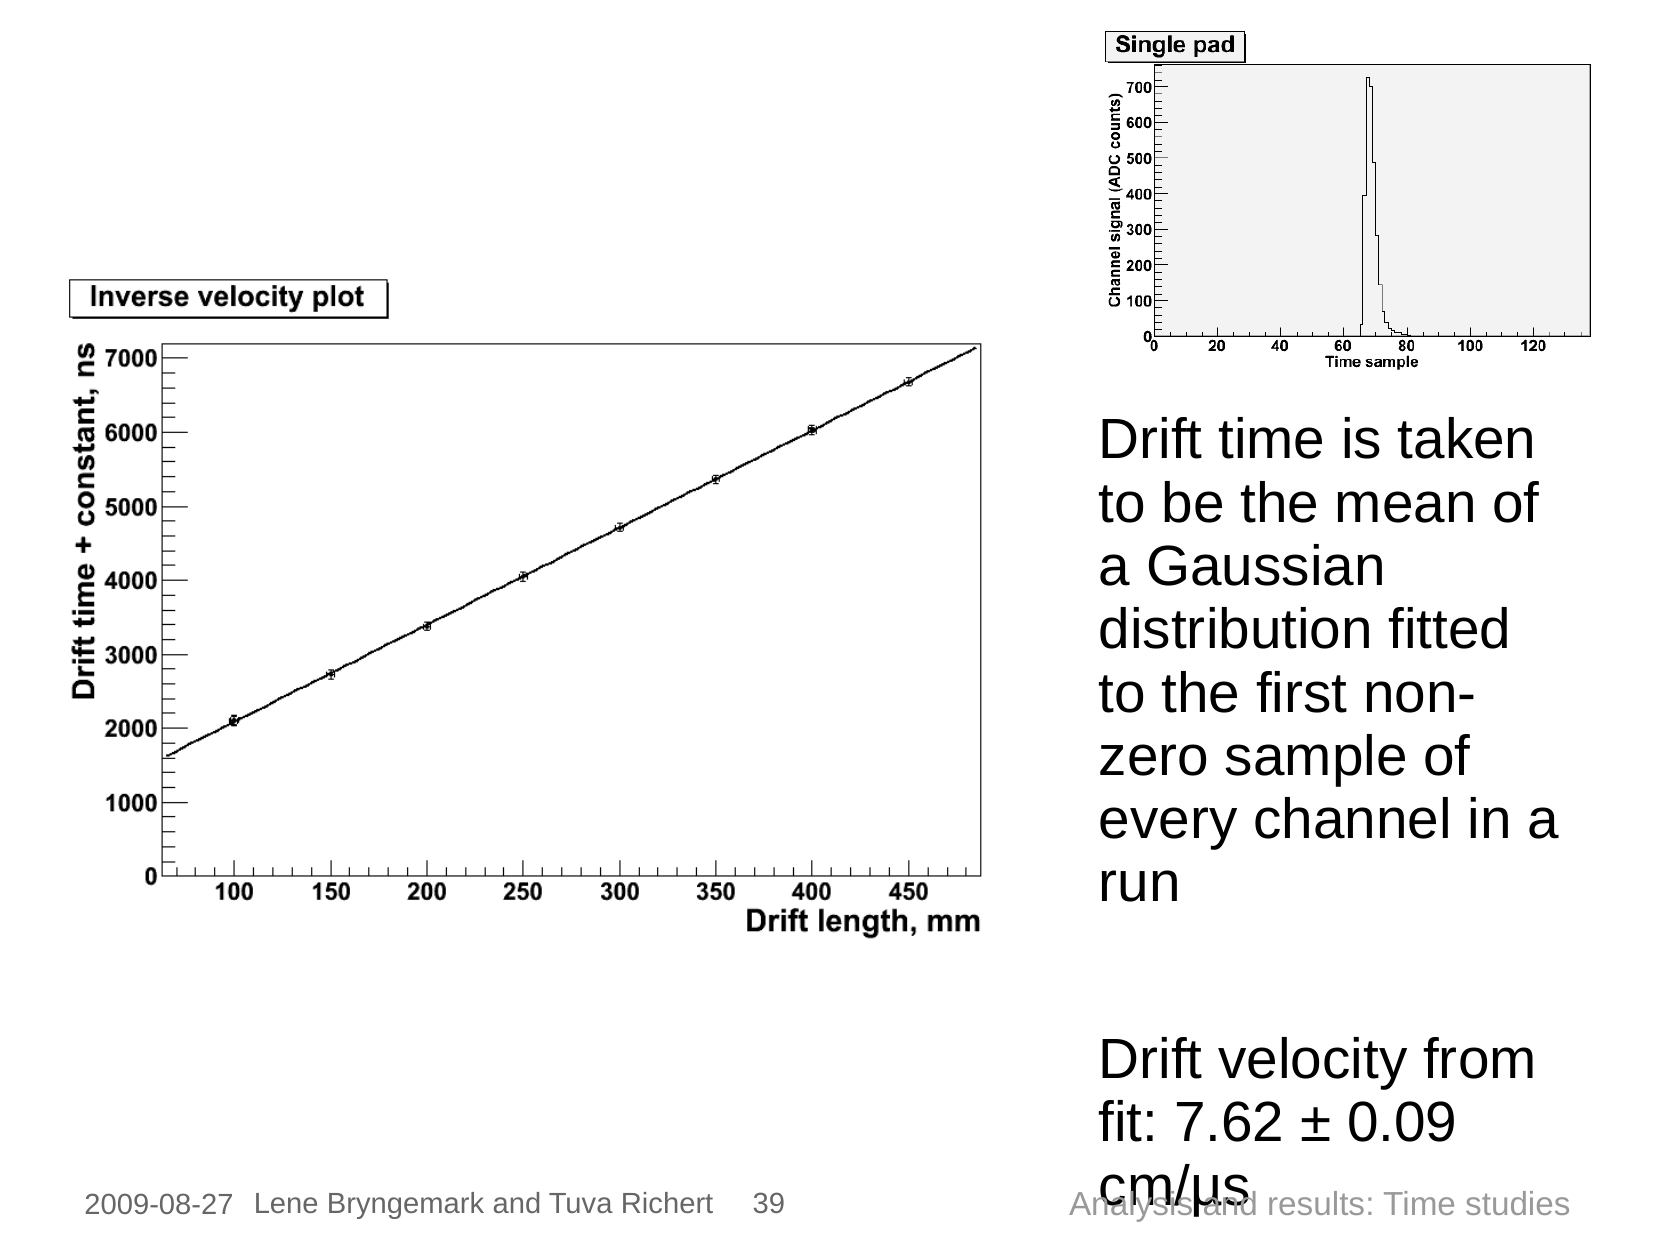

# Drift time is taken to be the mean of a Gaussian distribution fitted to the first non-zero sample of every channel in a run
Drift velocity from fit: 7.62 ± 0.09 cm/µs
Analysis and results: Time studies
Lene Bryngemark and Tuva Richert
39
2009-08-27